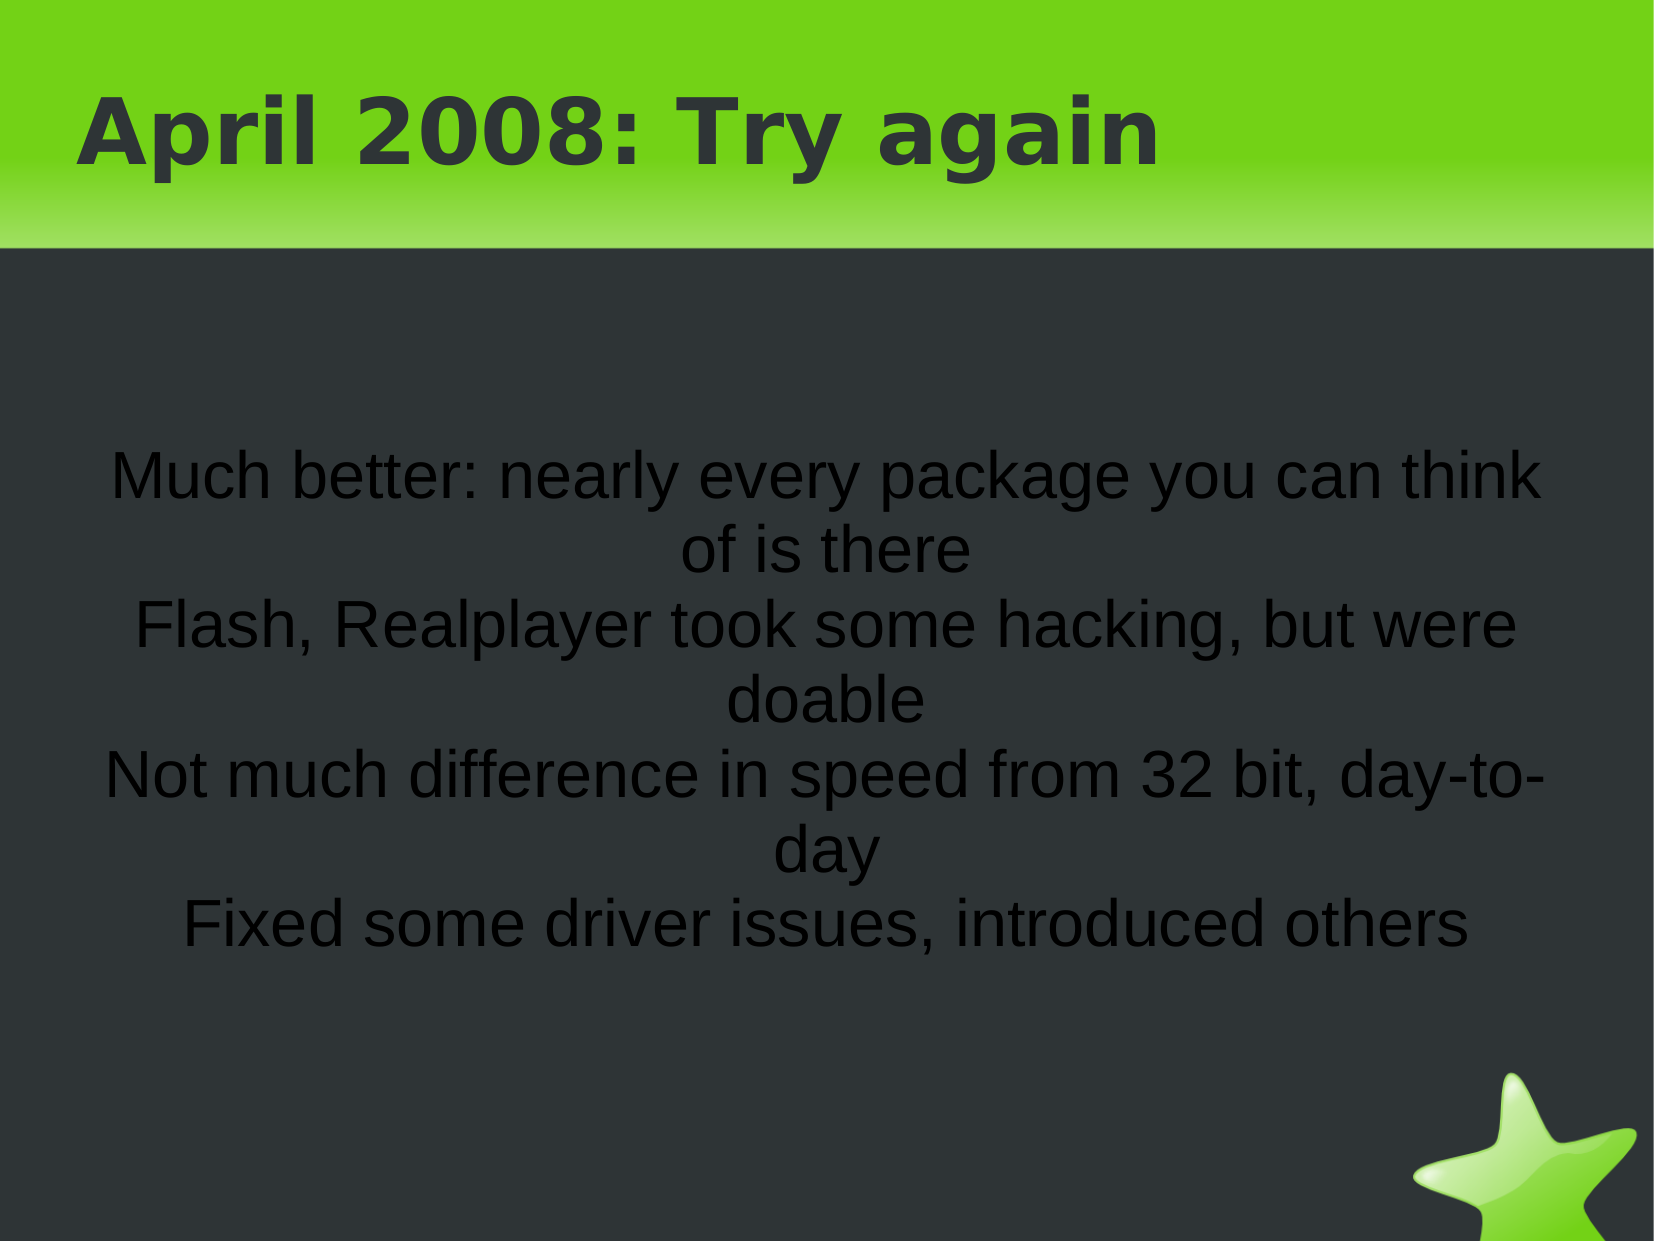

# April 2008: Try again
Much better: nearly every package you can think of is there
Flash, Realplayer took some hacking, but were doable
Not much difference in speed from 32 bit, day-to-day
Fixed some driver issues, introduced others